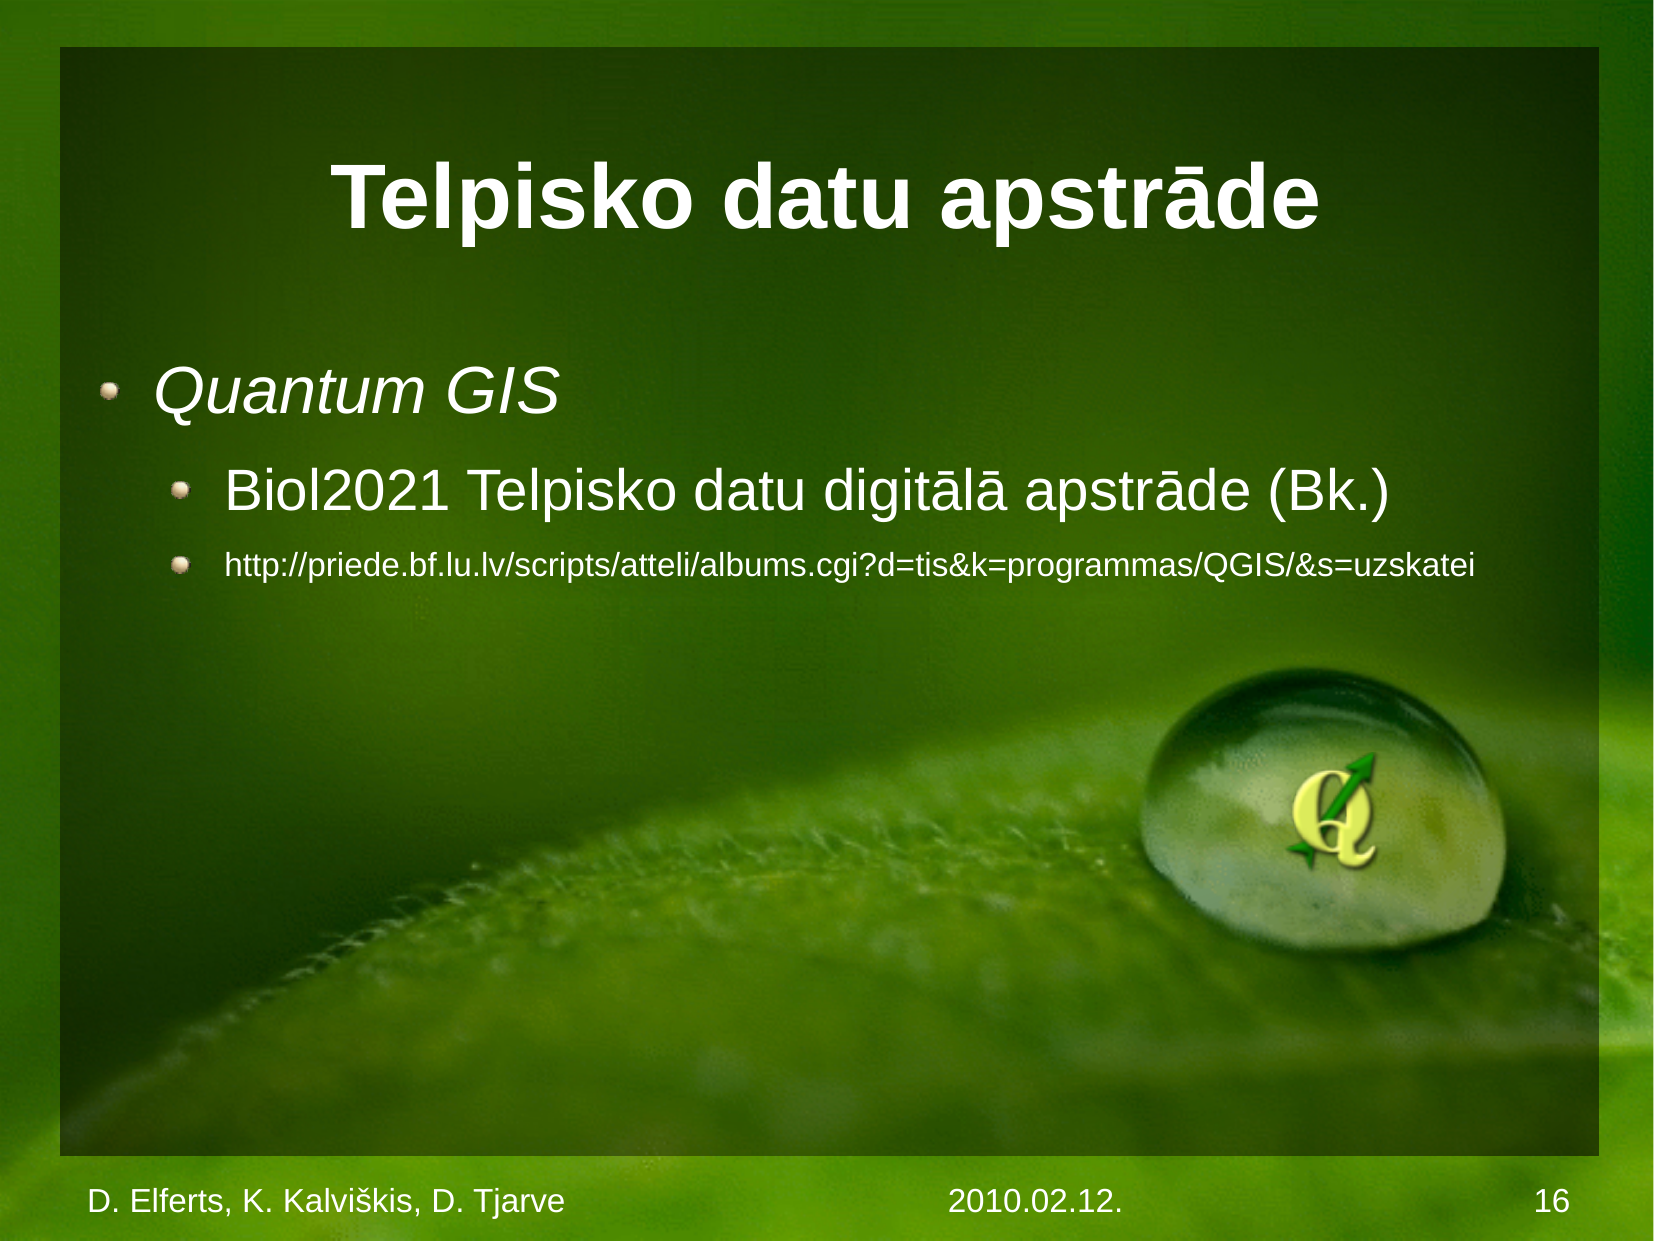

# Telpisko datu apstrāde
Quantum GIS
Biol2021 Telpisko datu digitālā apstrāde (Bk.)
http://priede.bf.lu.lv/scripts/atteli/albums.cgi?d=tis&k=programmas/QGIS/&s=uzskatei
D. Elferts, K. Kalviškis, D. Tjarve
2010.02.12.
16